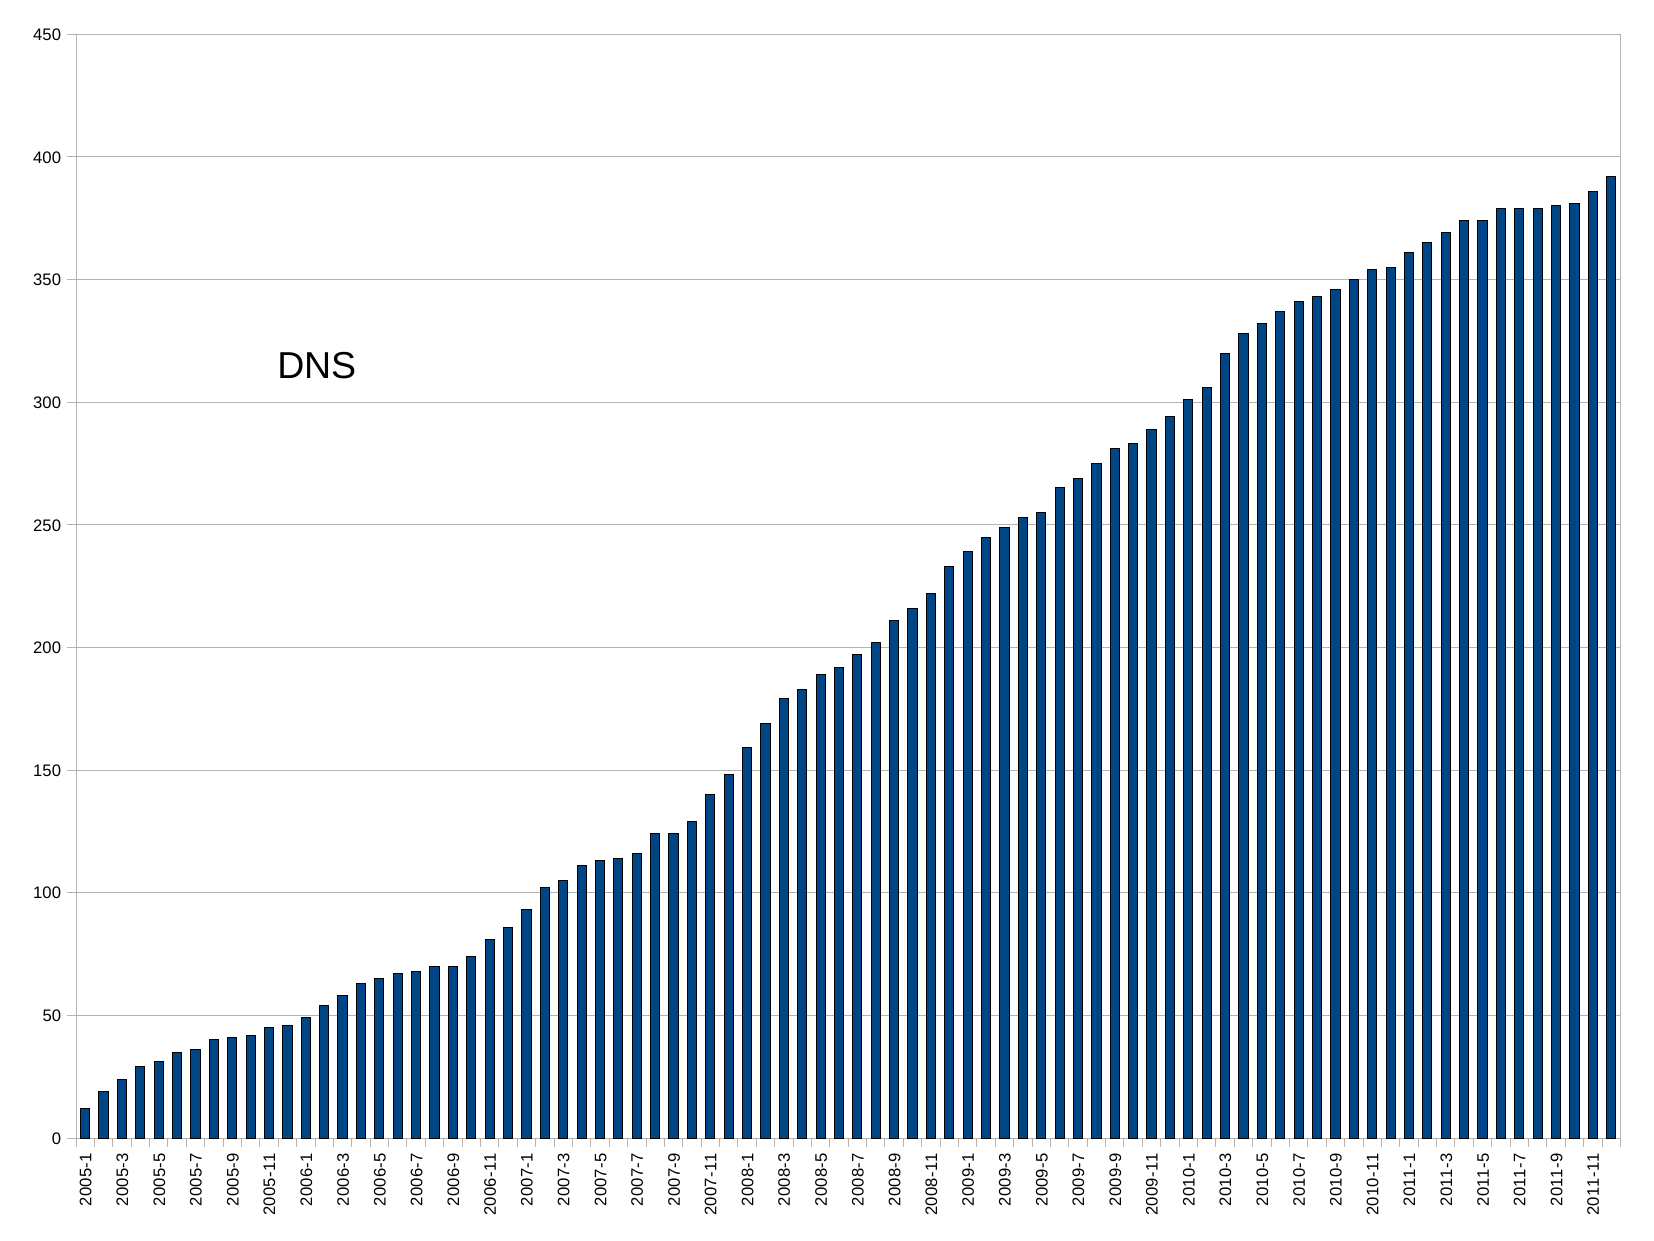

### Chart
| Category | cumul |
|---|---|
| 2005-1 | 12.0 |
| 2005-2 | 19.0 |
| 2005-3 | 24.0 |
| 2005-4 | 29.0 |
| 2005-5 | 31.0 |
| 2005-6 | 35.0 |
| 2005-7 | 36.0 |
| 2005-8 | 40.0 |
| 2005-9 | 41.0 |
| 2005-10 | 42.0 |
| 2005-11 | 45.0 |
| 2005-12 | 46.0 |
| 2006-1 | 49.0 |
| 2006-2 | 54.0 |
| 2006-3 | 58.0 |
| 2006-4 | 63.0 |
| 2006-5 | 65.0 |
| 2006-6 | 67.0 |
| 2006-7 | 68.0 |
| 2006-8 | 70.0 |
| 2006-9 | 70.0 |
| 2006-10 | 74.0 |
| 2006-11 | 81.0 |
| 2006-12 | 86.0 |
| 2007-1 | 93.0 |
| 2007-2 | 102.0 |
| 2007-3 | 105.0 |
| 2007-4 | 111.0 |
| 2007-5 | 113.0 |
| 2007-6 | 114.0 |
| 2007-7 | 116.0 |
| 2007-8 | 124.0 |
| 2007-9 | 124.0 |
| 2007-10 | 129.0 |
| 2007-11 | 140.0 |
| 2007-12 | 148.0 |
| 2008-1 | 159.0 |
| 2008-2 | 169.0 |
| 2008-3 | 179.0 |
| 2008-4 | 183.0 |
| 2008-5 | 189.0 |
| 2008-6 | 192.0 |
| 2008-7 | 197.0 |
| 2008-8 | 202.0 |
| 2008-9 | 211.0 |
| 2008-10 | 216.0 |
| 2008-11 | 222.0 |
| 2008-12 | 233.0 |
| 2009-1 | 239.0 |
| 2009-2 | 245.0 |
| 2009-3 | 249.0 |
| 2009-4 | 253.0 |
| 2009-5 | 255.0 |
| 2009-6 | 265.0 |
| 2009-7 | 269.0 |
| 2009-8 | 275.0 |
| 2009-9 | 281.0 |
| 2009-10 | 283.0 |
| 2009-11 | 289.0 |
| 2009-12 | 294.0 |
| 2010-1 | 301.0 |
| 2010-2 | 306.0 |
| 2010-3 | 320.0 |
| 2010-4 | 328.0 |
| 2010-5 | 332.0 |
| 2010-6 | 337.0 |
| 2010-7 | 341.0 |
| 2010-8 | 343.0 |
| 2010-9 | 346.0 |
| 2010-10 | 350.0 |
| 2010-11 | 354.0 |
| 2010-12 | 355.0 |
| 2011-1 | 361.0 |
| 2011-2 | 365.0 |
| 2011-3 | 369.0 |
| 2011-4 | 374.0 |
| 2011-5 | 374.0 |
| 2011-6 | 379.0 |
| 2011-7 | 379.0 |
| 2011-8 | 379.0 |
| 2011-9 | 380.0 |
| 2011-10 | 381.0 |
| 2011-11 | 386.0 |
| 2011-12 | 392.0 |DNS